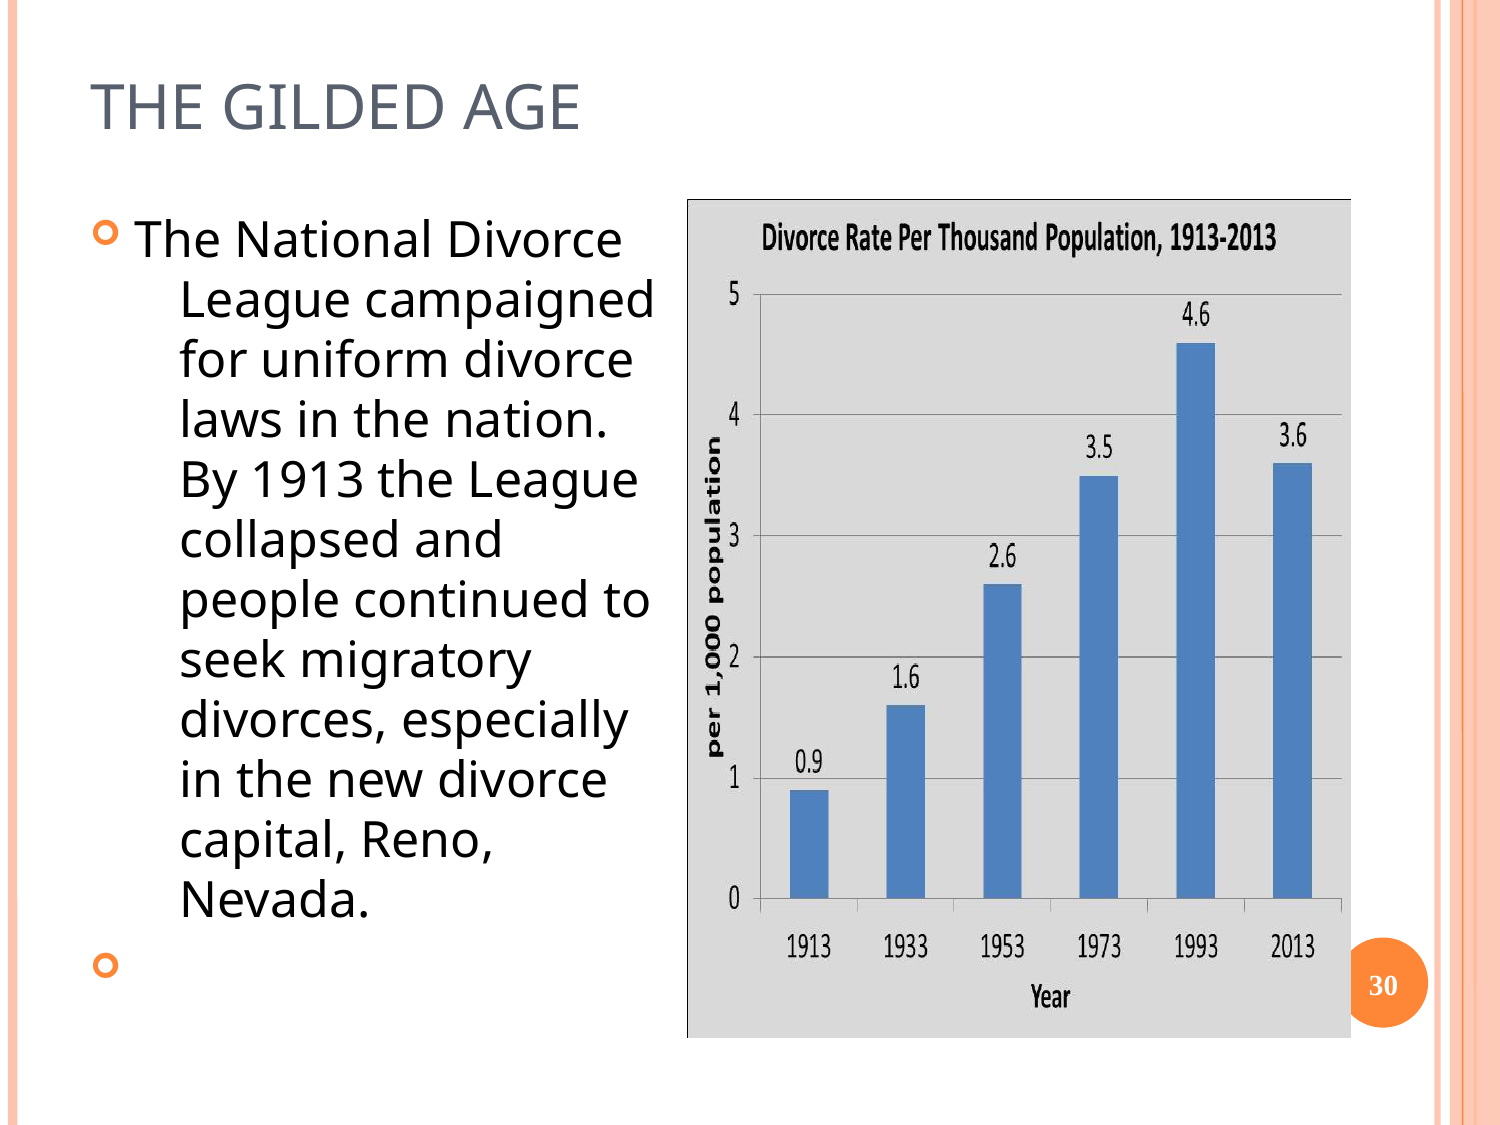

# The Gilded Age
The National Divorce League campaigned for uniform divorce laws in the nation. By 1913 the League collapsed and people continued to seek migratory divorces, especially in the new divorce capital, Reno, Nevada.